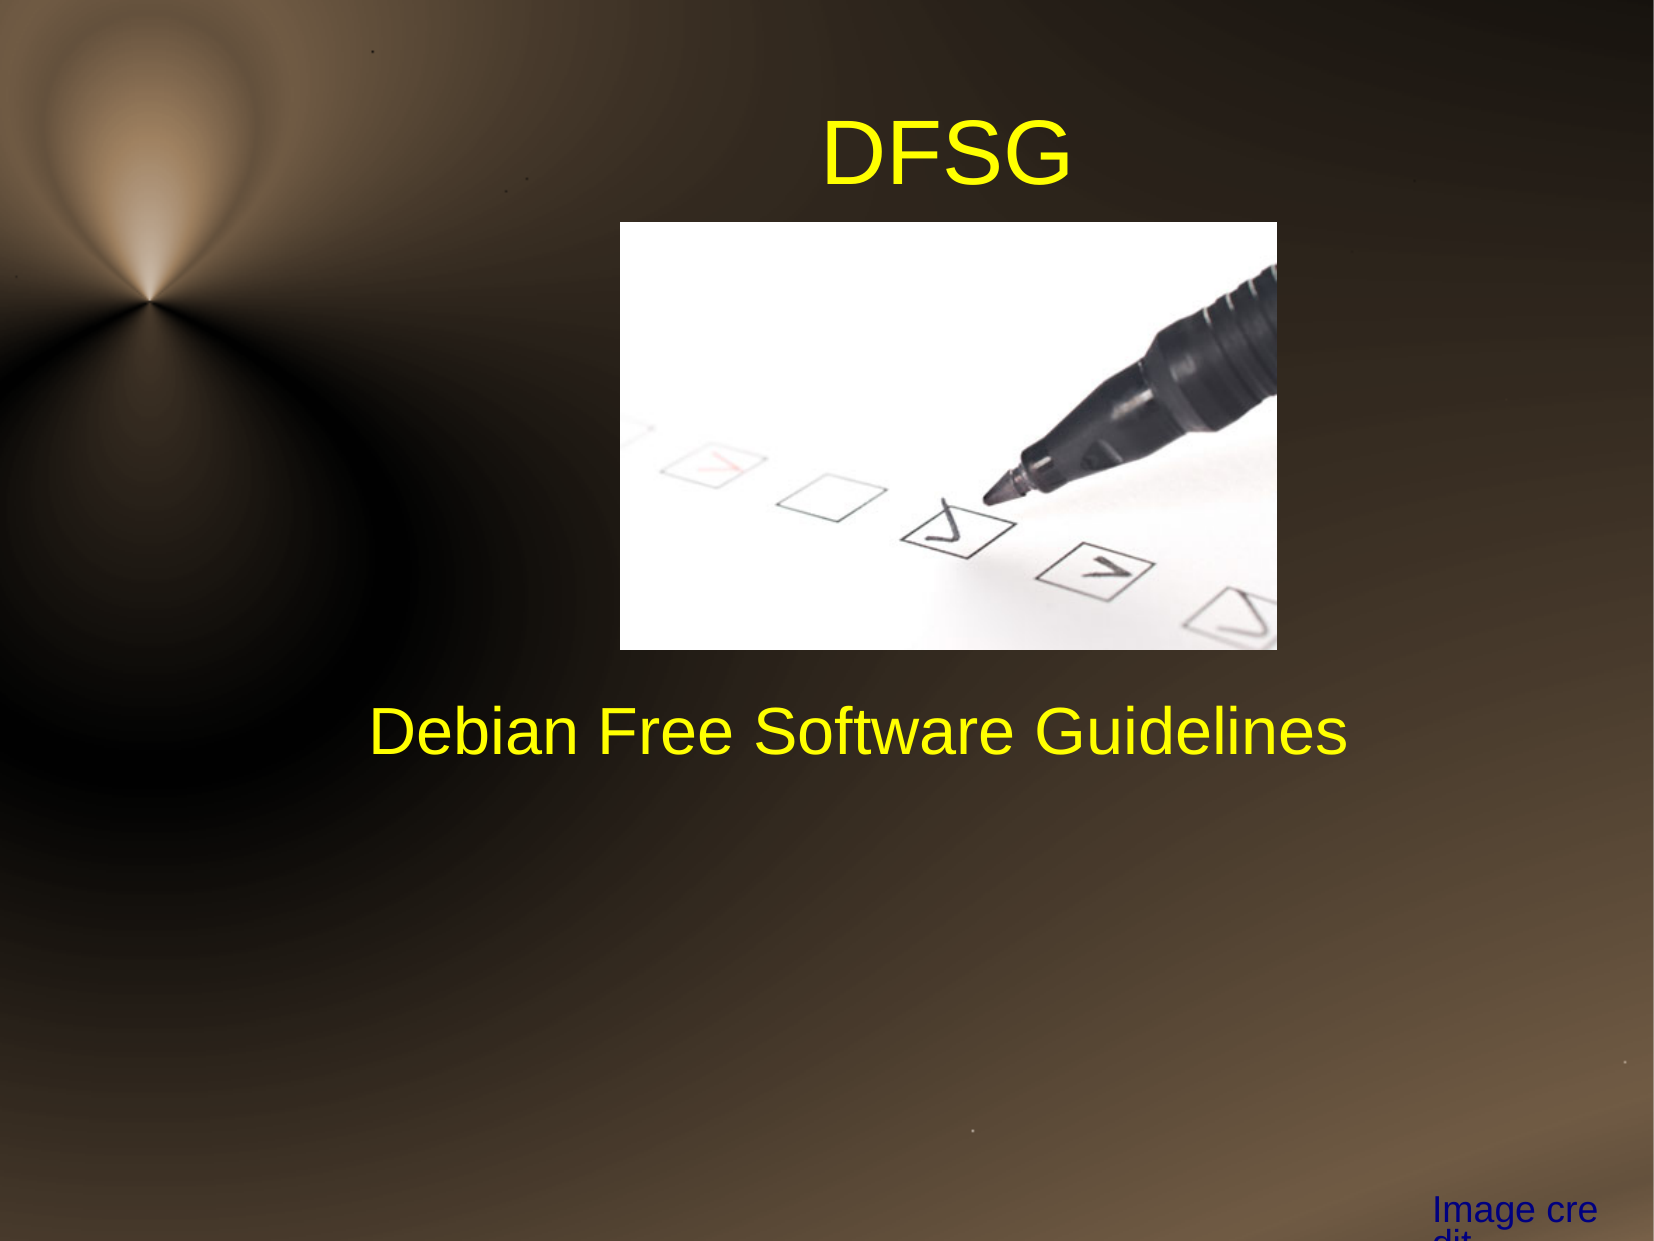

# DFSG
Debian Free Software Guidelines
Image credit